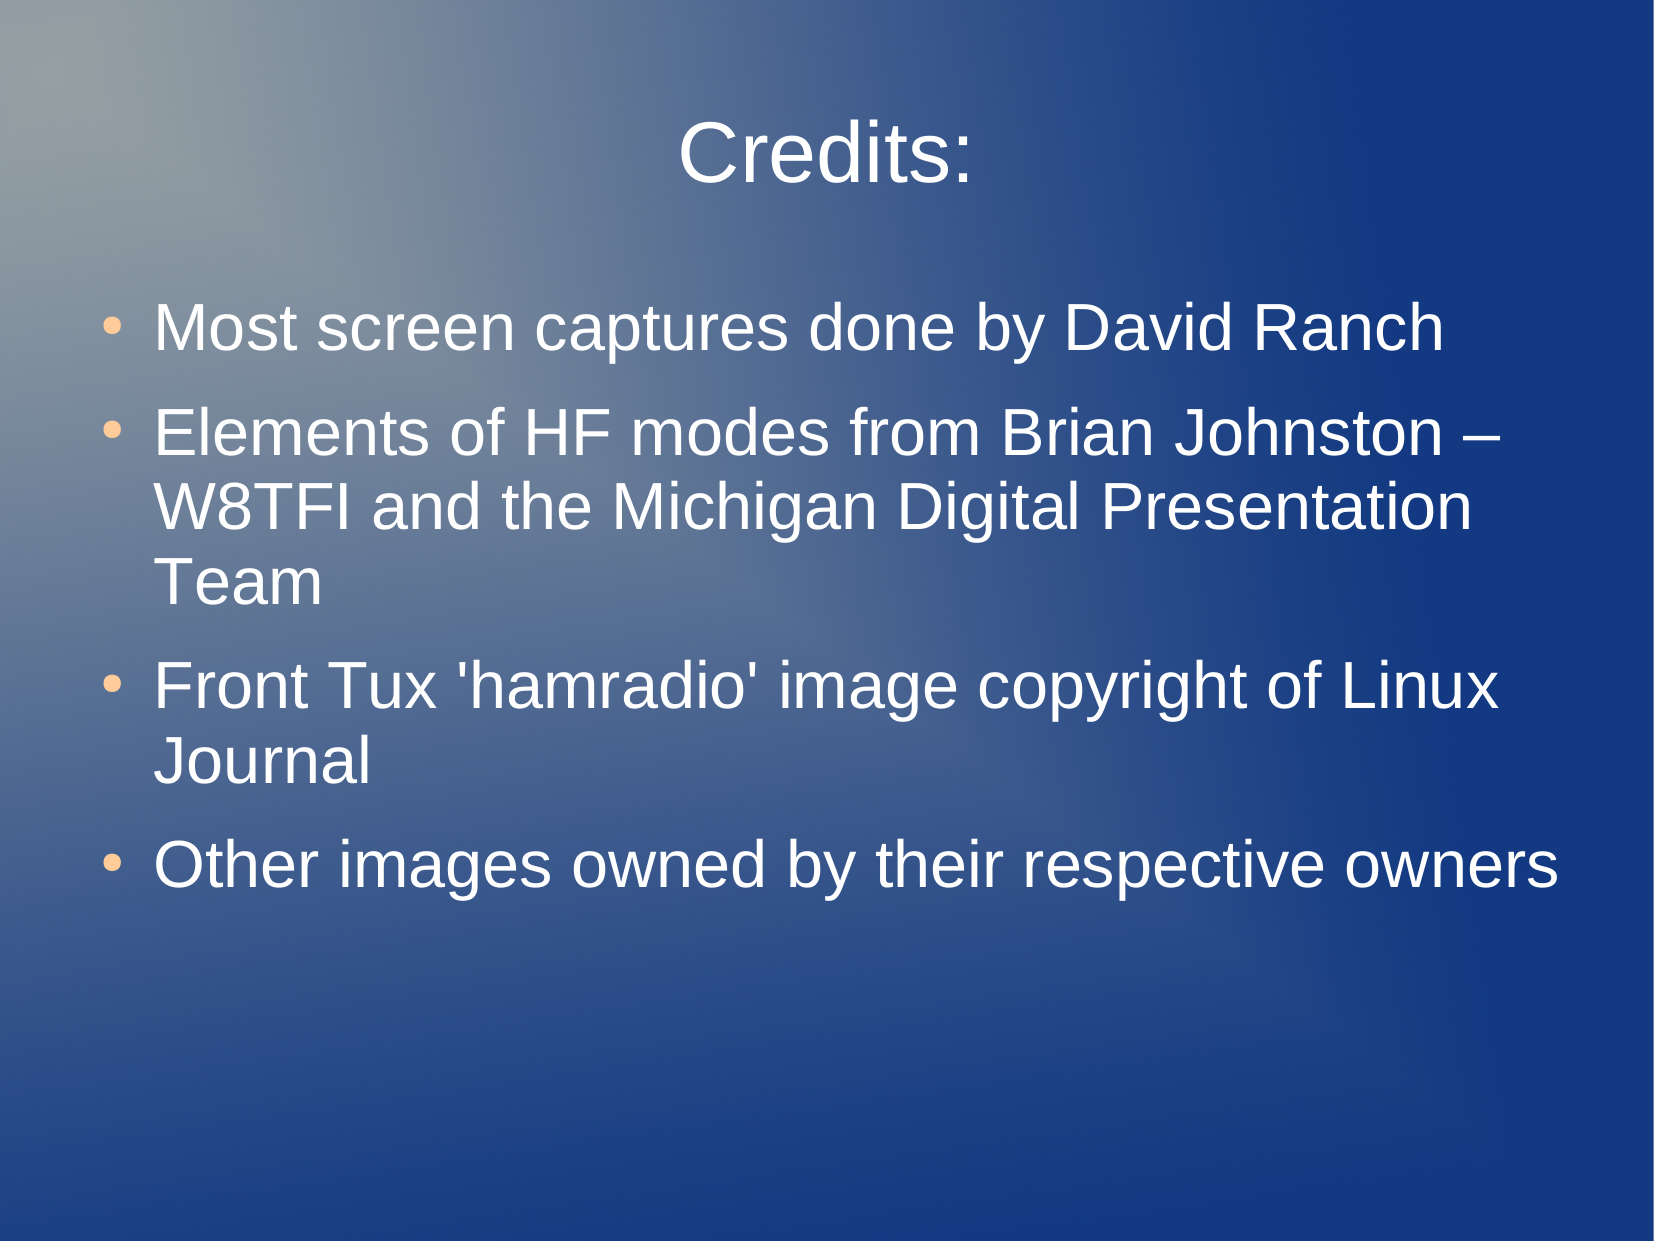

# Credits:
Most screen captures done by David Ranch
Elements of HF modes from Brian Johnston – W8TFI and the Michigan Digital Presentation Team
Front Tux 'hamradio' image copyright of Linux Journal
Other images owned by their respective owners